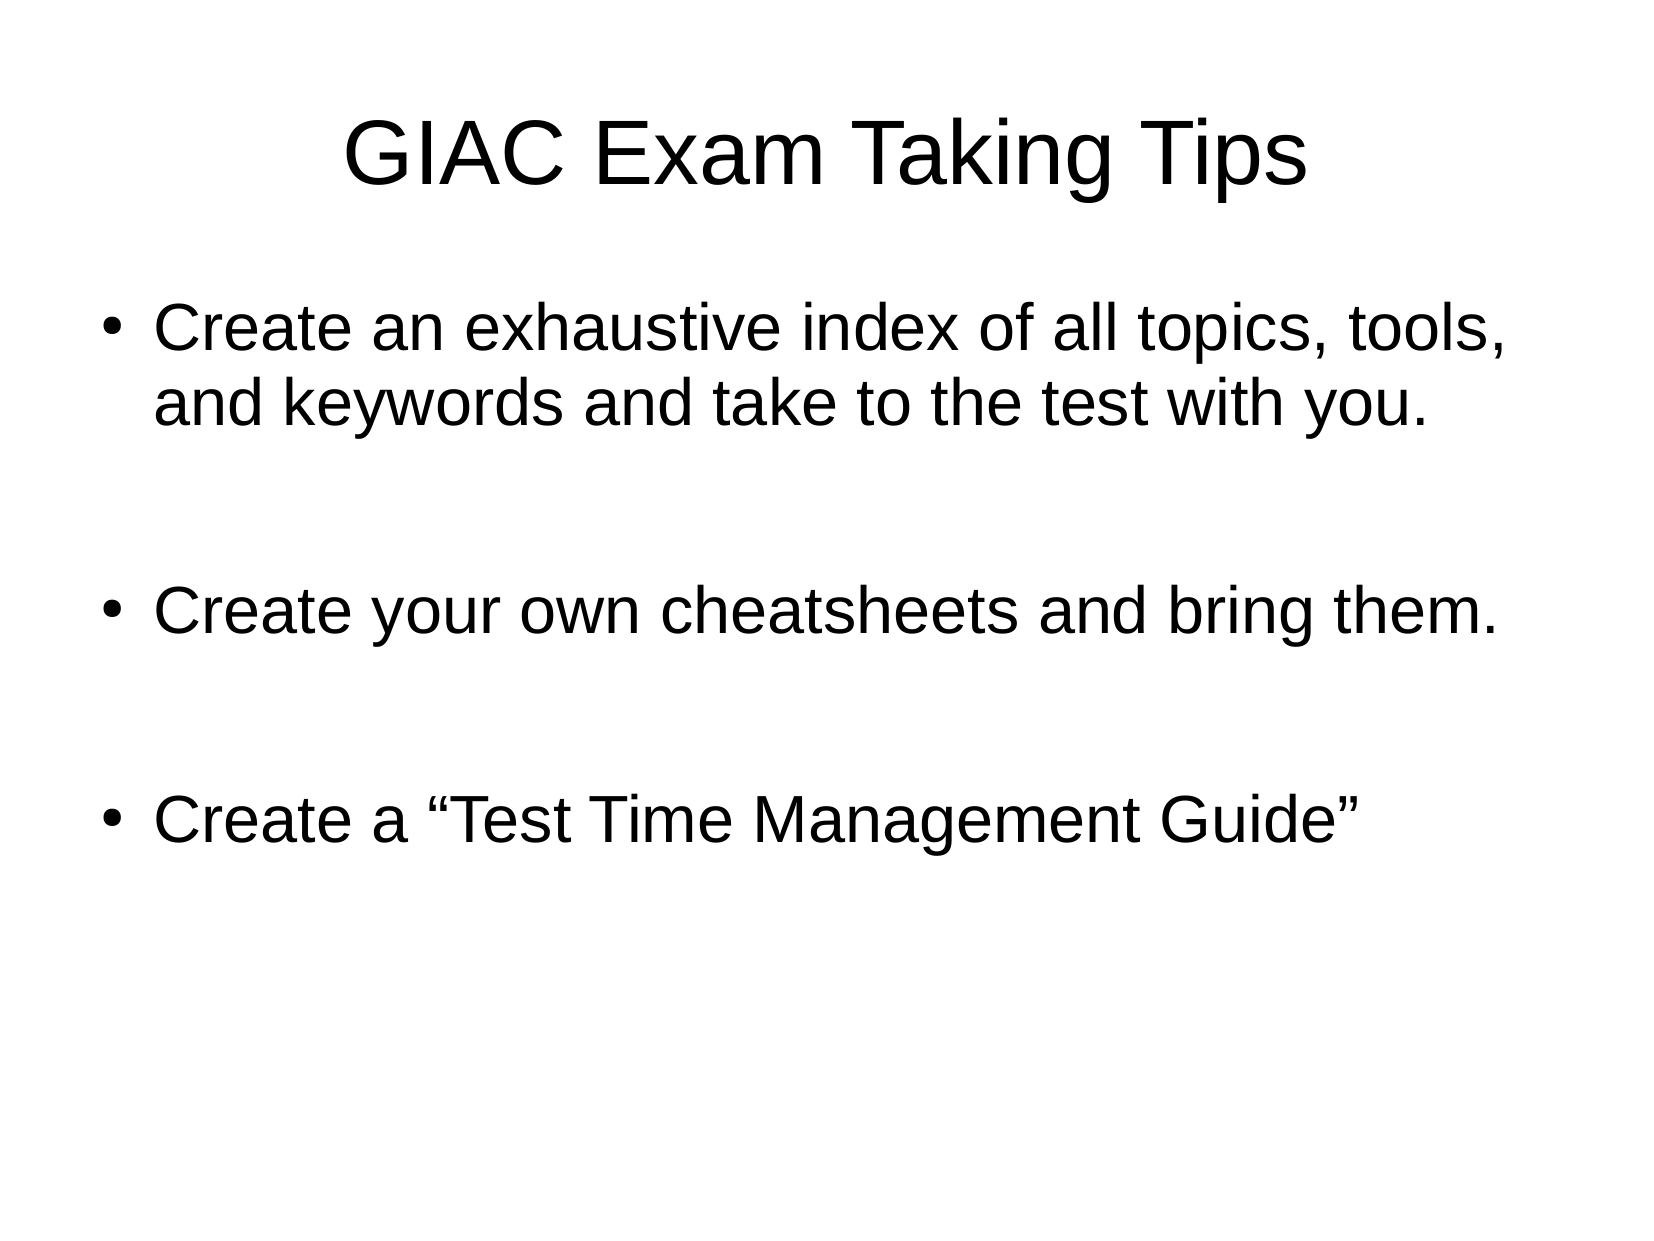

# GIAC Exam Taking Tips
Create an exhaustive index of all topics, tools, and keywords and take to the test with you.
Create your own cheatsheets and bring them.
Create a “Test Time Management Guide”